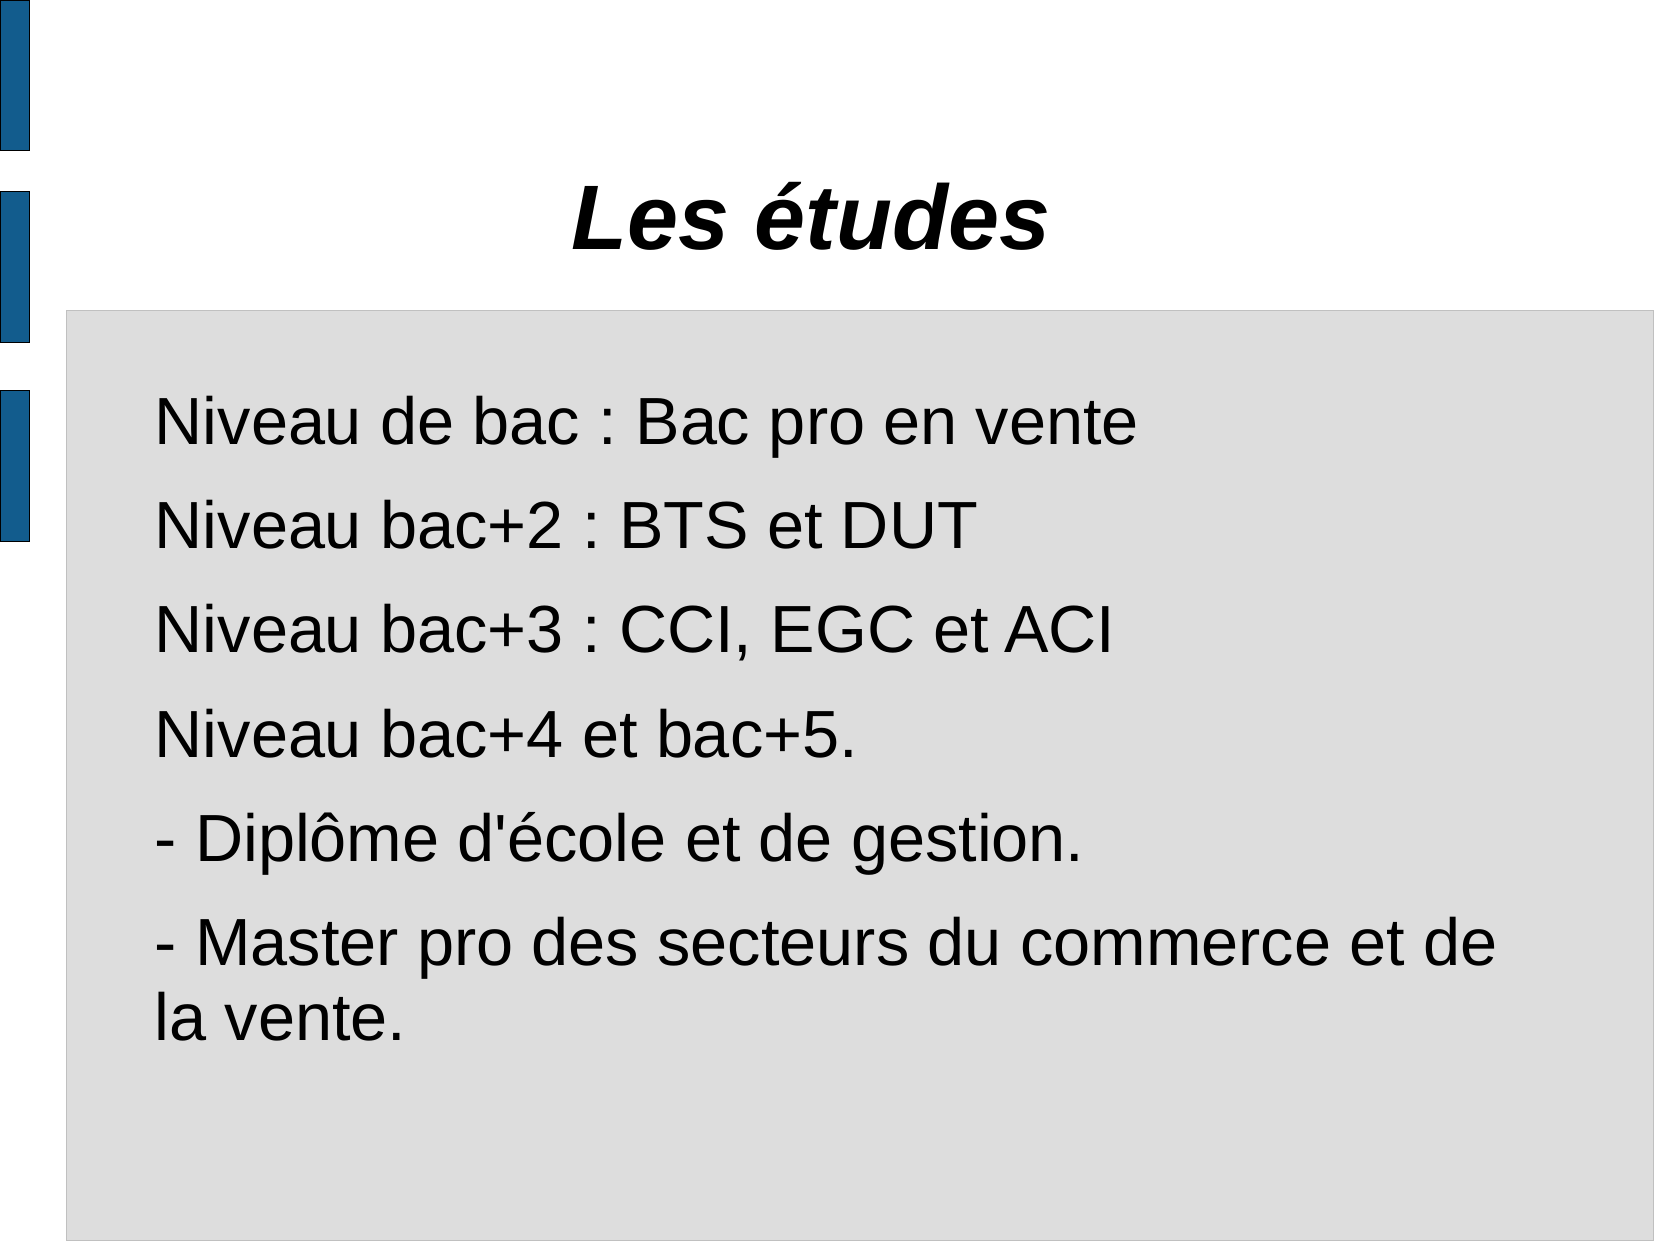

# Les études
Niveau de bac : Bac pro en vente
Niveau bac+2 : BTS et DUT
Niveau bac+3 : CCI, EGC et ACI
Niveau bac+4 et bac+5.
- Diplôme d'école et de gestion.
- Master pro des secteurs du commerce et de la vente.